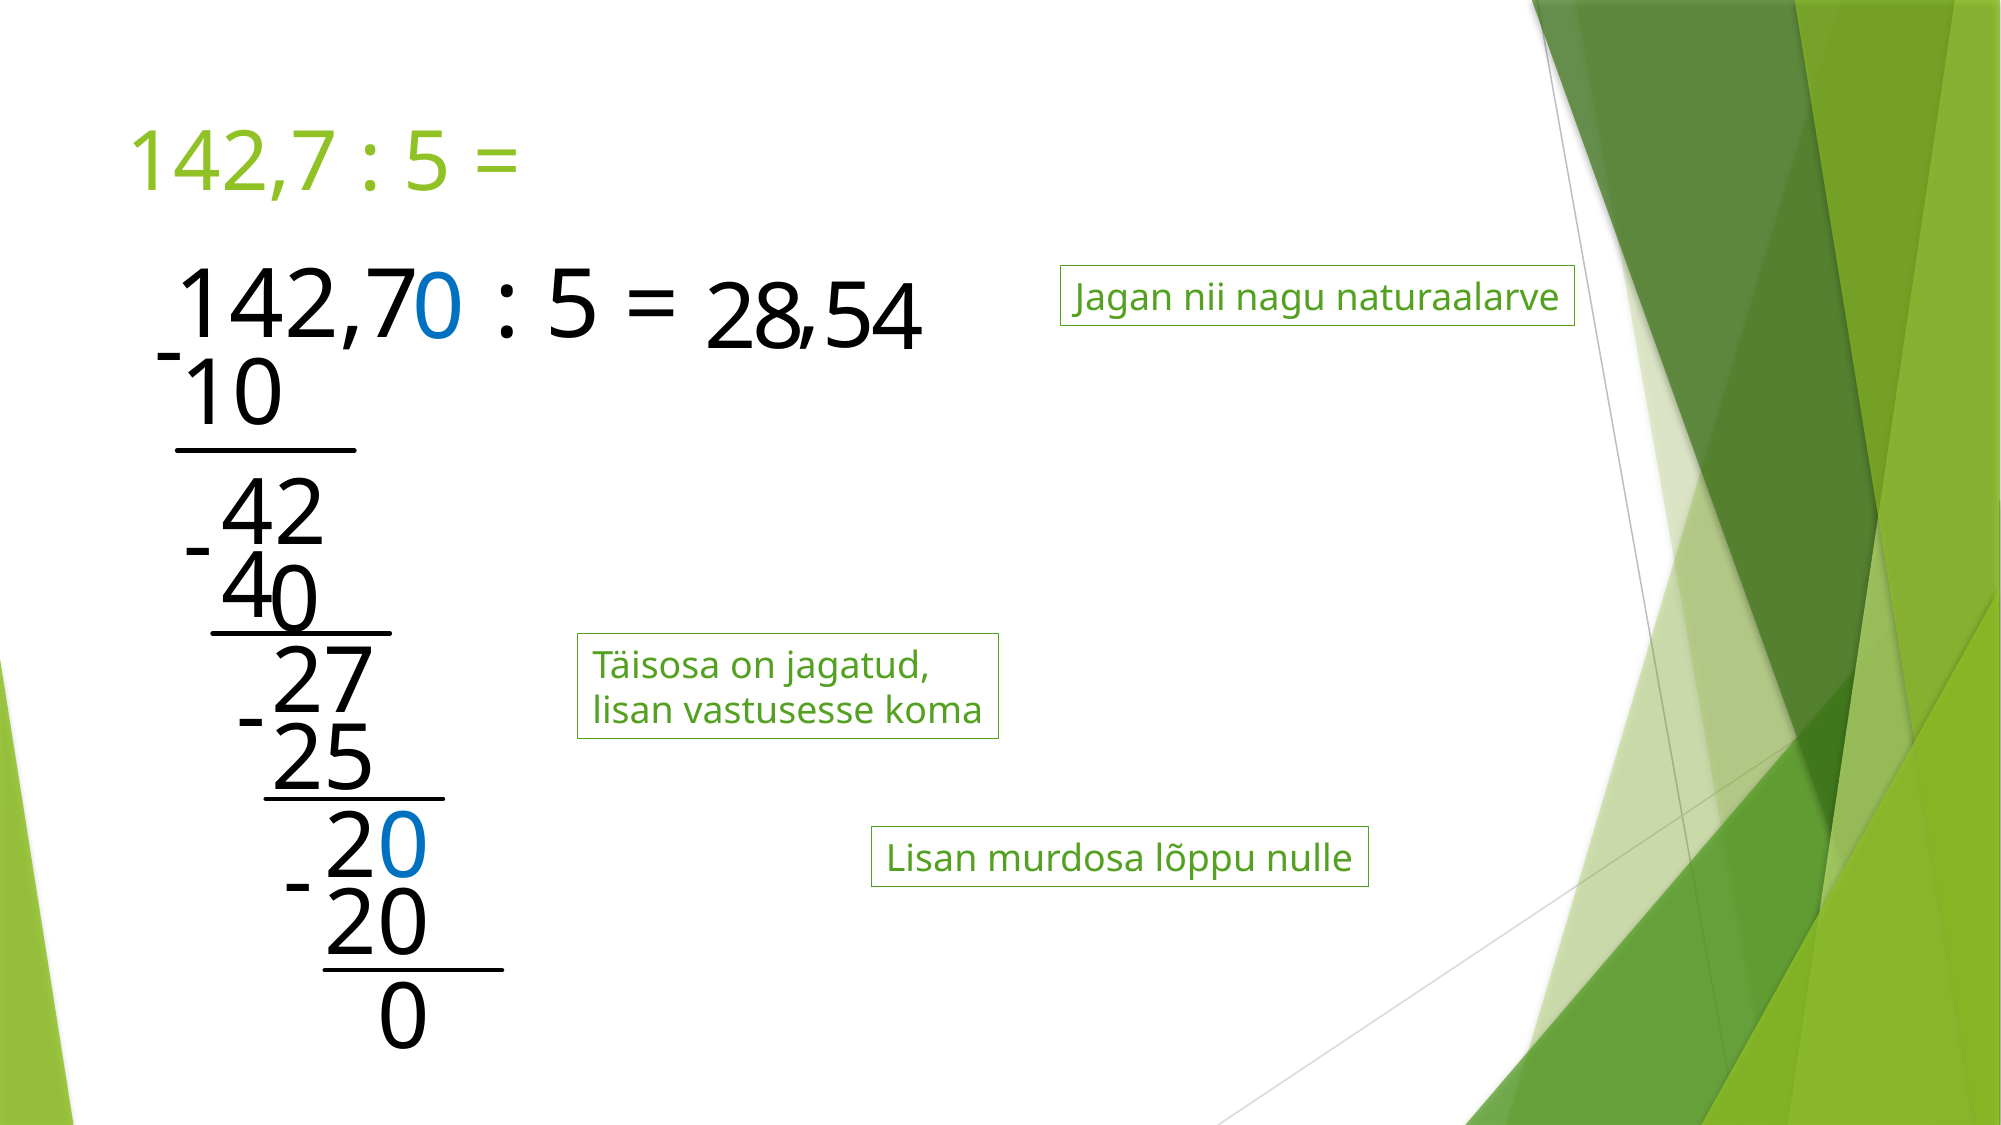

# 142,7 : 5 =
142,7 : 5 =
,
0
5
2
8
4
Jagan nii nagu naturaalarve
-
10
4
2
-
4
0
2
7
Täisosa on jagatud,
lisan vastusesse koma
-
2
5
2
0
-
Lisan murdosa lõppu nulle
2
0
0